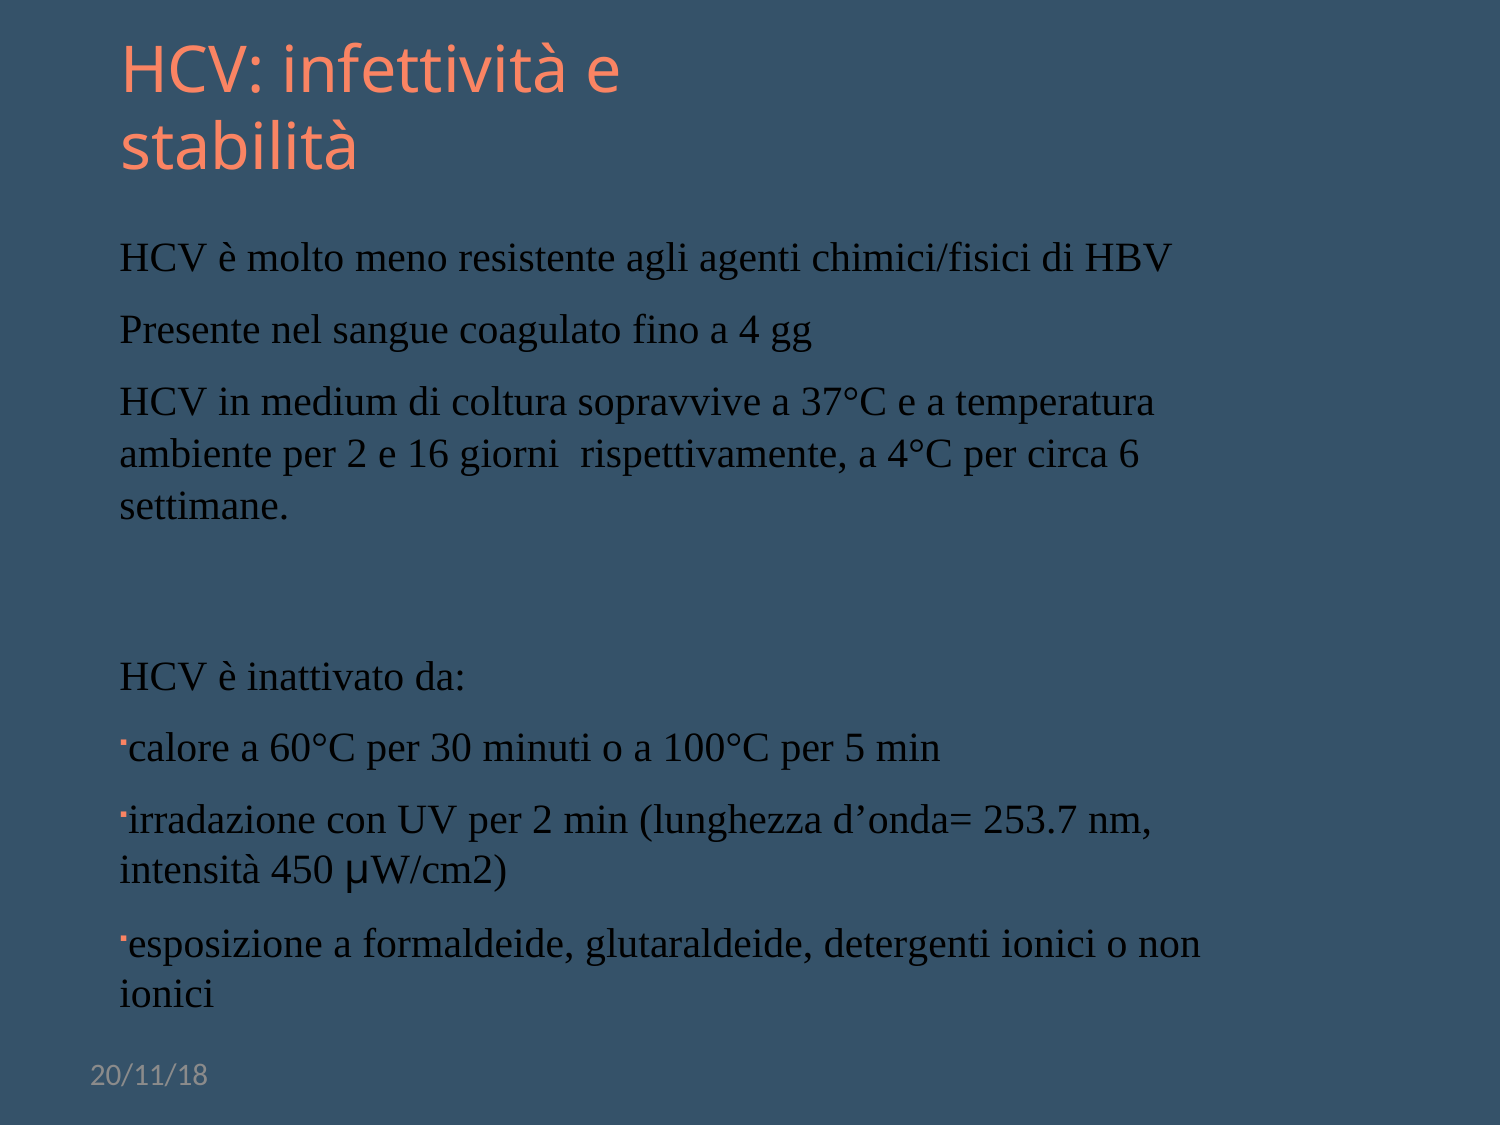

HCV: infettività e stabilità
HCV è molto meno resistente agli agenti chimici/fisici di HBV
Presente nel sangue coagulato fino a 4 gg
HCV in medium di coltura sopravvive a 37°C e a temperatura ambiente per 2 e 16 giorni rispettivamente, a 4°C per circa 6 settimane.
HCV è inattivato da:
calore a 60°C per 30 minuti o a 100°C per 5 min
irradazione con UV per 2 min (lunghezza d’onda= 253.7 nm, intensità 450 μW/cm2)
esposizione a formaldeide, glutaraldeide, detergenti ionici o non ionici
20/11/18